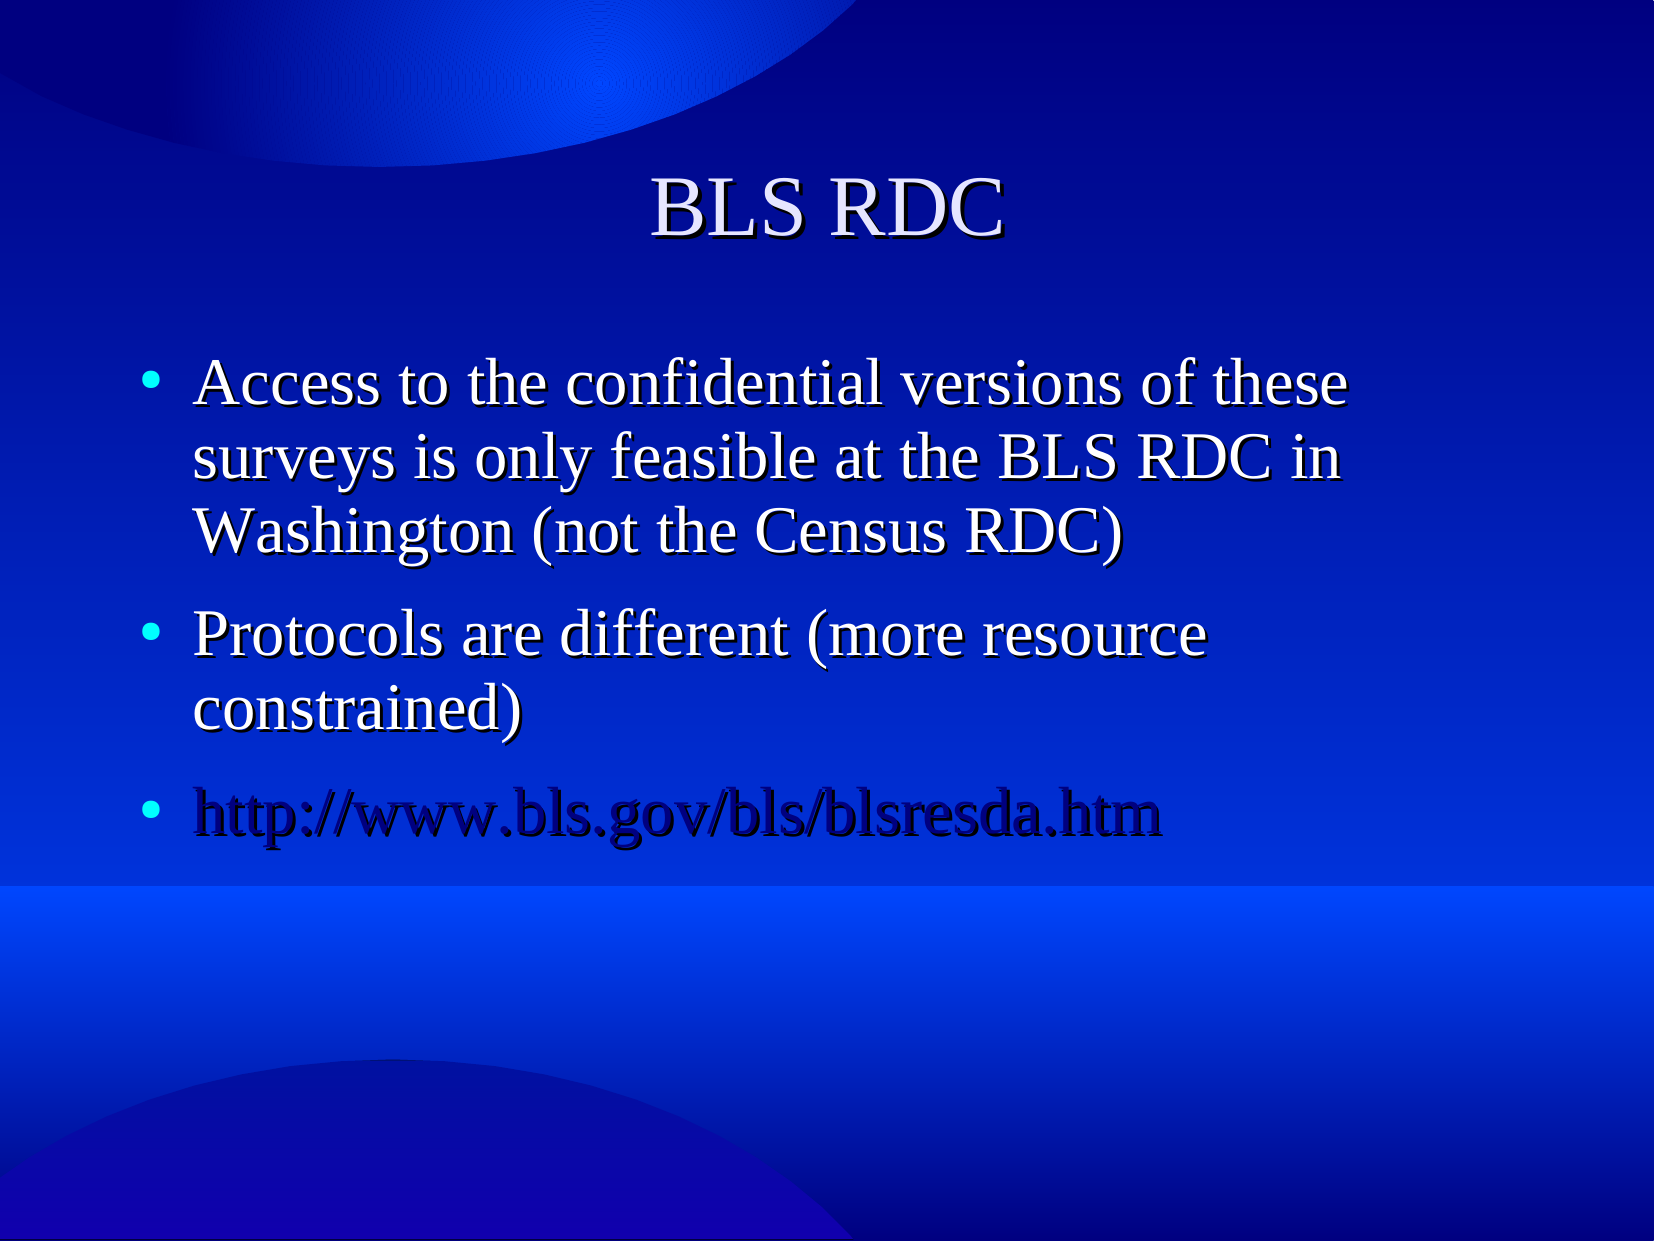

# BLS RDC
Access to the confidential versions of these surveys is only feasible at the BLS RDC in Washington (not the Census RDC)
Protocols are different (more resource constrained)
http://www.bls.gov/bls/blsresda.htm